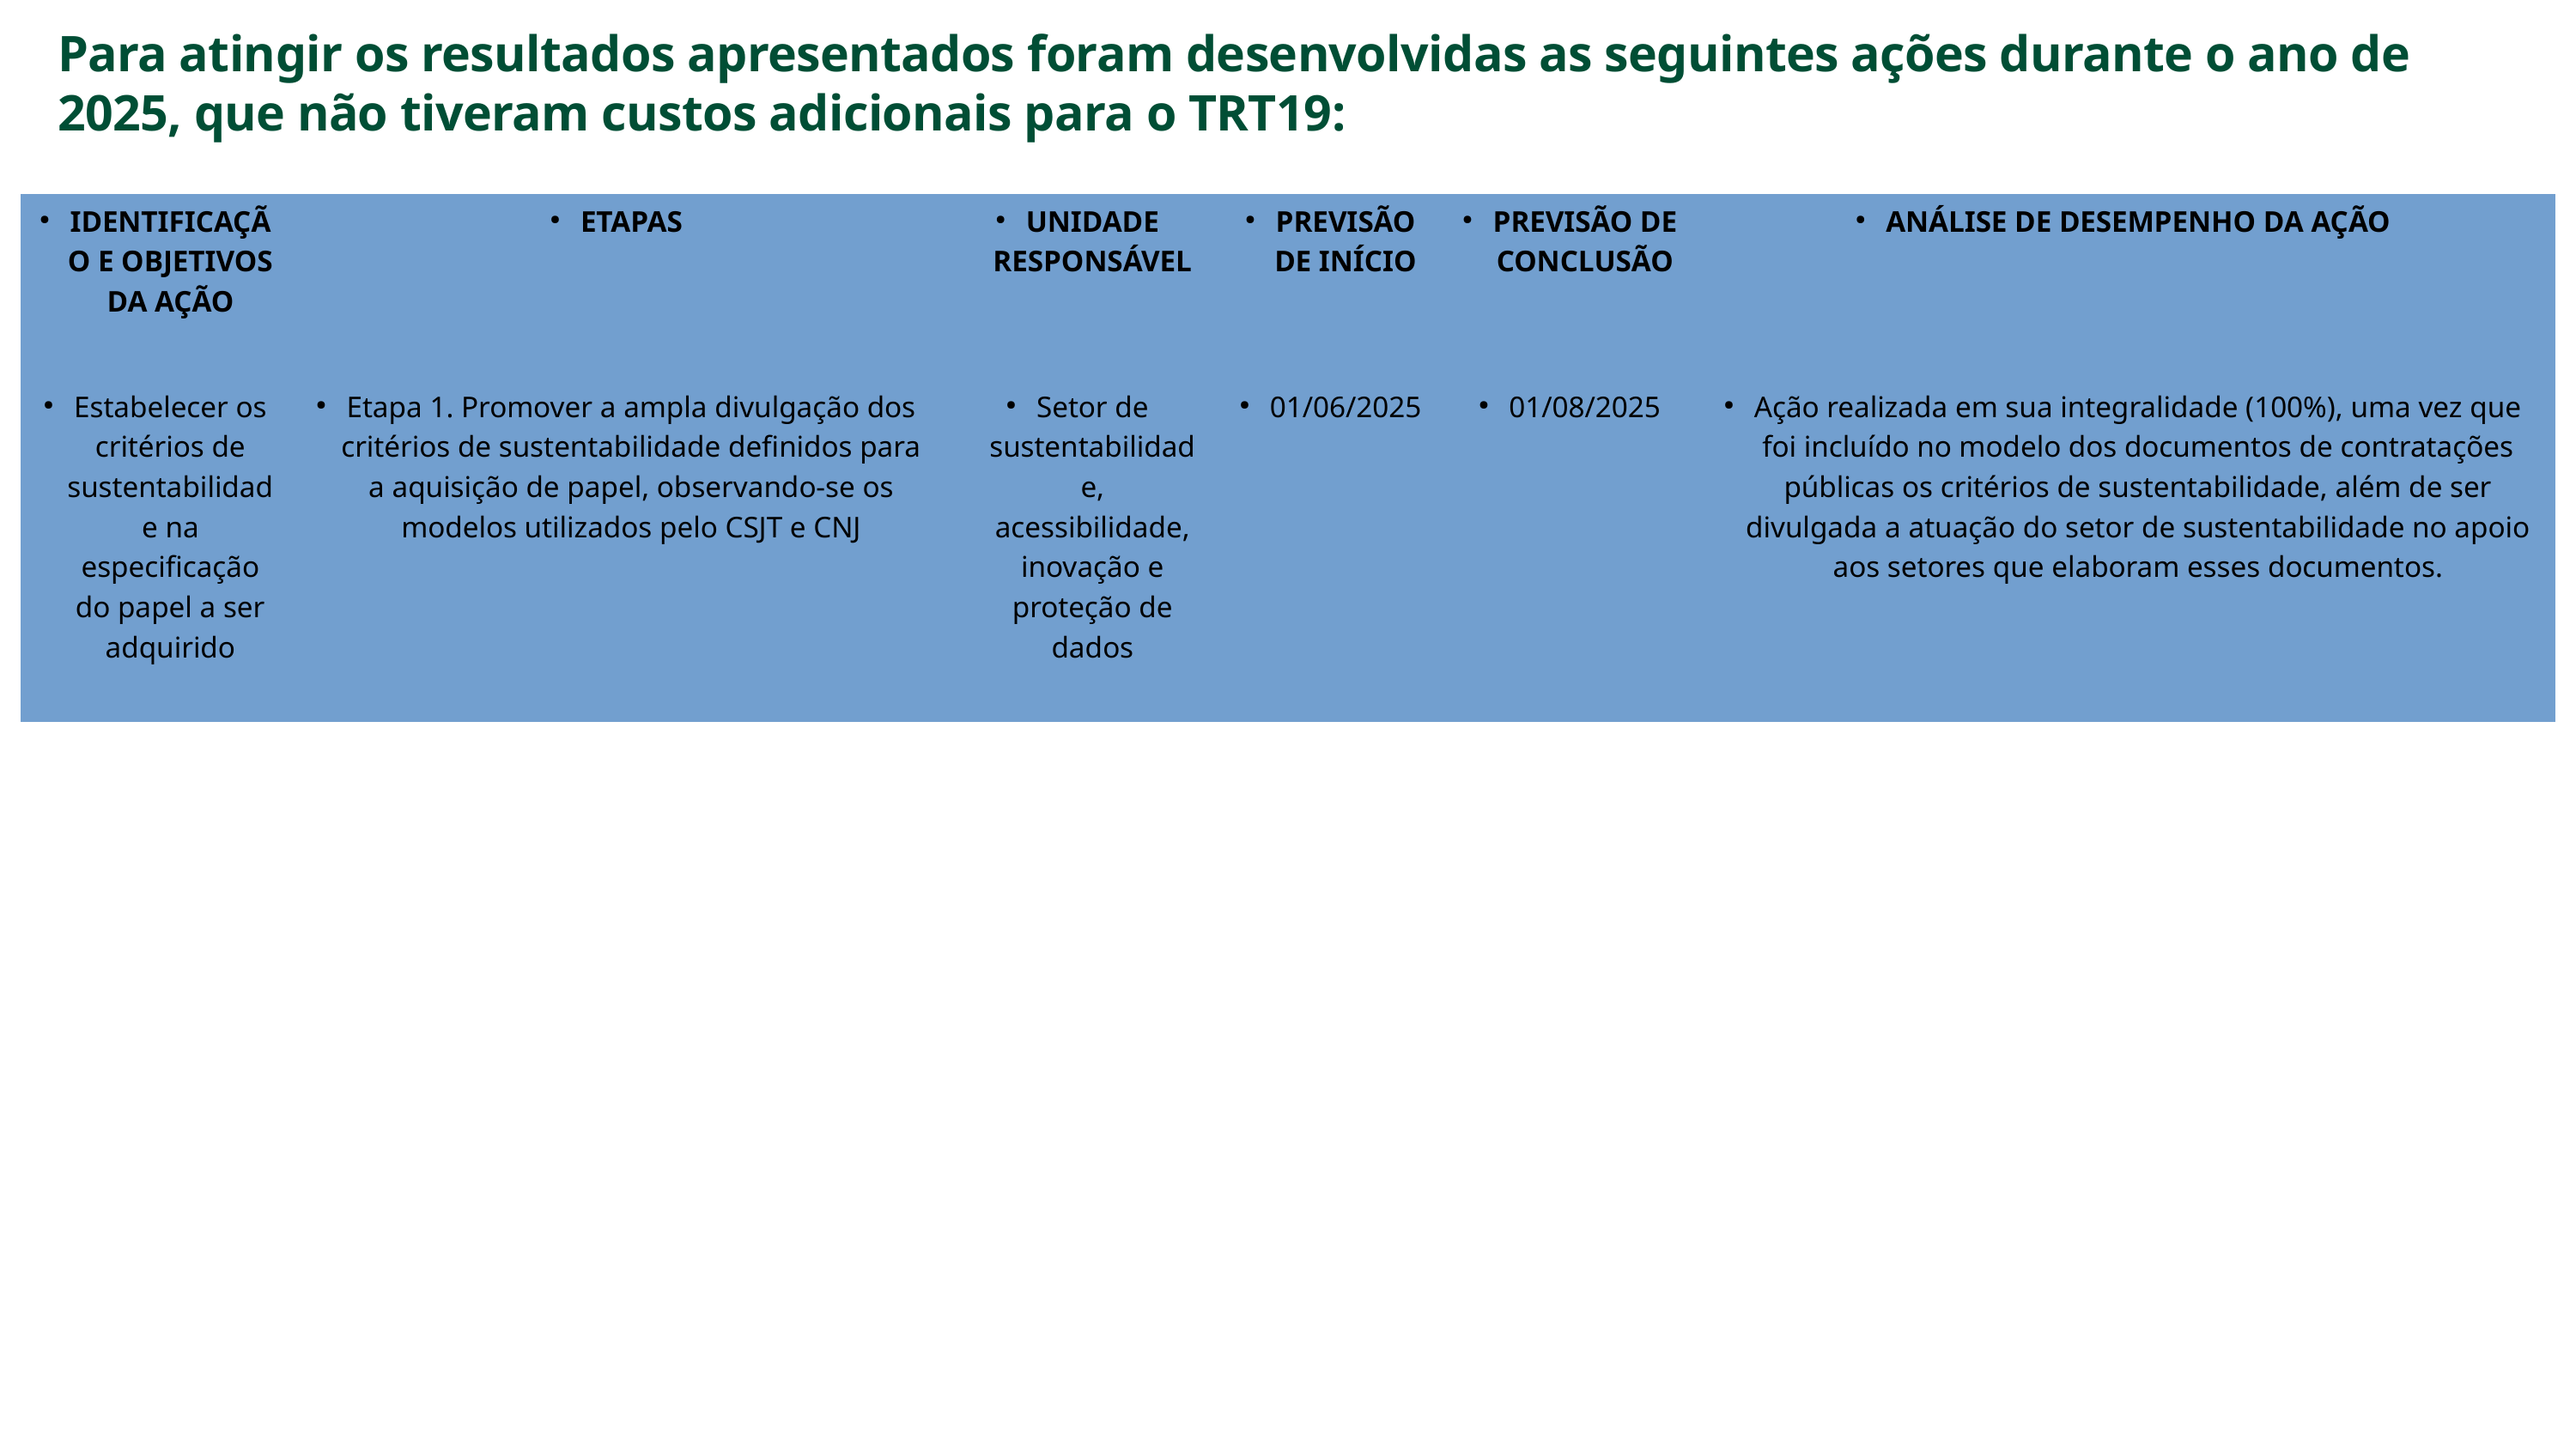

Para atingir os resultados apresentados foram desenvolvidas as seguintes ações durante o ano de 2025, que não tiveram custos adicionais para o TRT19:
| IDENTIFICAÇÃO E OBJETIVOS DA AÇÃO | ETAPAS | UNIDADE RESPONSÁVEL | PREVISÃO DE INÍCIO | PREVISÃO DE CONCLUSÃO | ANÁLISE DE DESEMPENHO DA AÇÃO |
| --- | --- | --- | --- | --- | --- |
| Estabelecer os critérios de sustentabilidade na especificação do papel a ser adquirido | Etapa 1. Promover a ampla divulgação dos critérios de sustentabilidade definidos para a aquisição de papel, observando-se os modelos utilizados pelo CSJT e CNJ | Setor de sustentabilidade, acessibilidade, inovação e proteção de dados | 01/06/2025 | 01/08/2025 | Ação realizada em sua integralidade (100%), uma vez que foi incluído no modelo dos documentos de contratações públicas os critérios de sustentabilidade, além de ser divulgada a atuação do setor de sustentabilidade no apoio aos setores que elaboram esses documentos. |